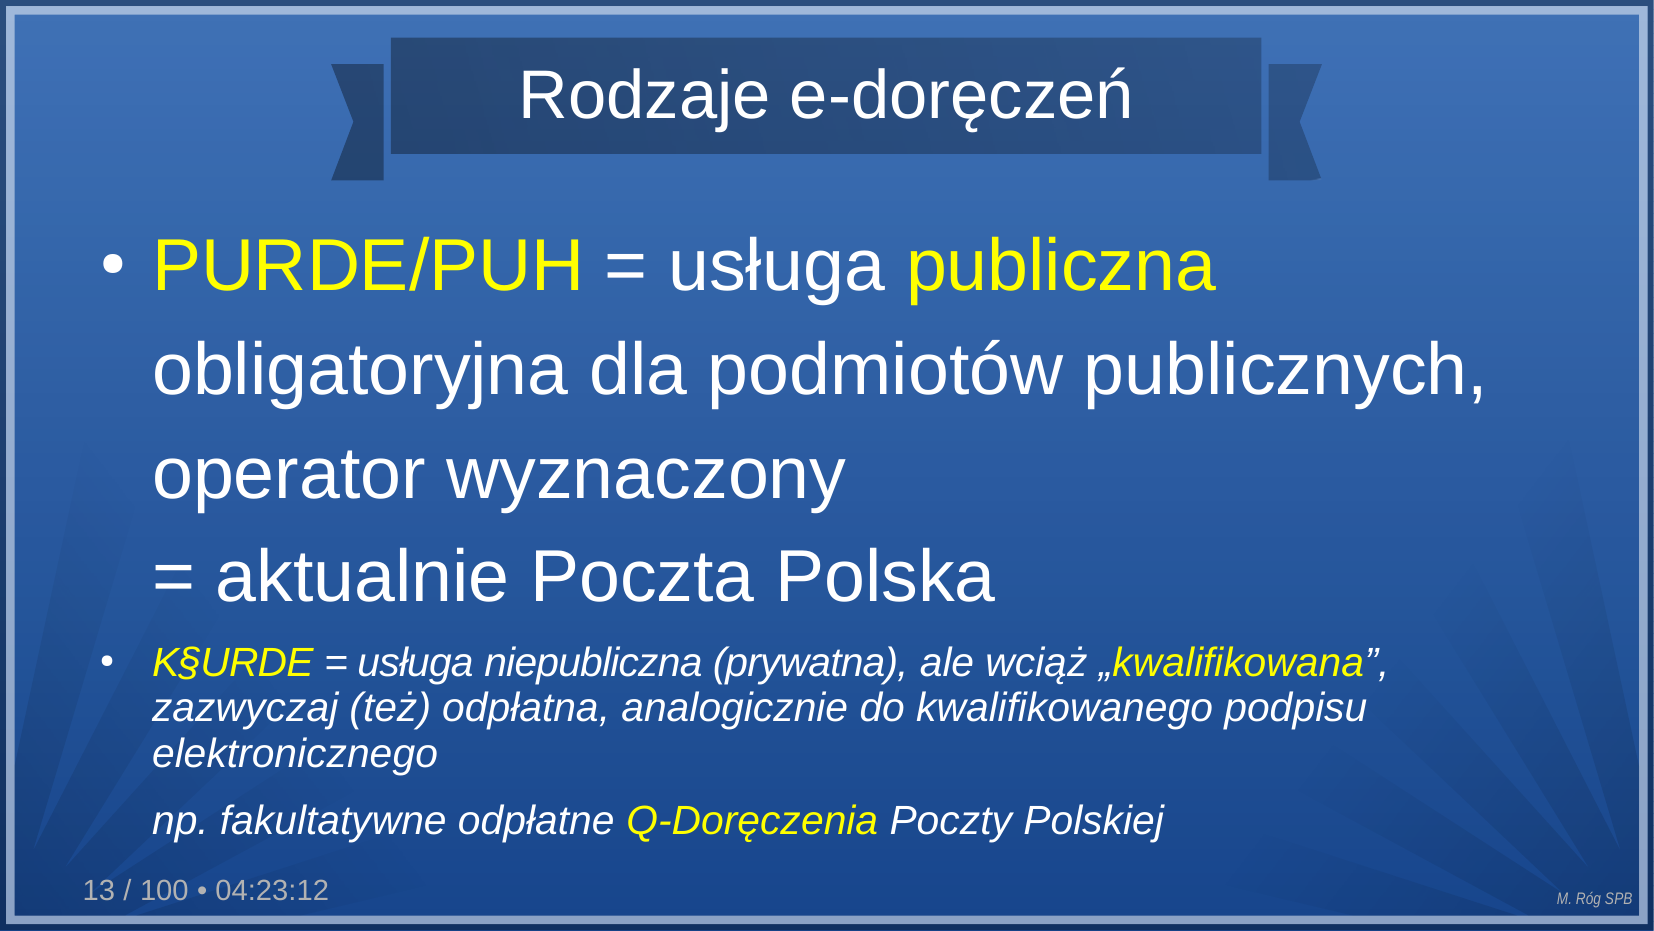

# Rodzaje e-doręczeń
PURDE/PUH = usługa publiczna
obligatoryjna dla podmiotów publicznych,
operator wyznaczony
= aktualnie Poczta Polska
K§URDE = usługa niepubliczna (prywatna), ale wciąż „kwalifikowana”, zazwyczaj (też) odpłatna, analogicznie do kwalifikowanego podpisu elektronicznego
np. fakultatywne odpłatne Q-Doręczenia Poczty Polskiej